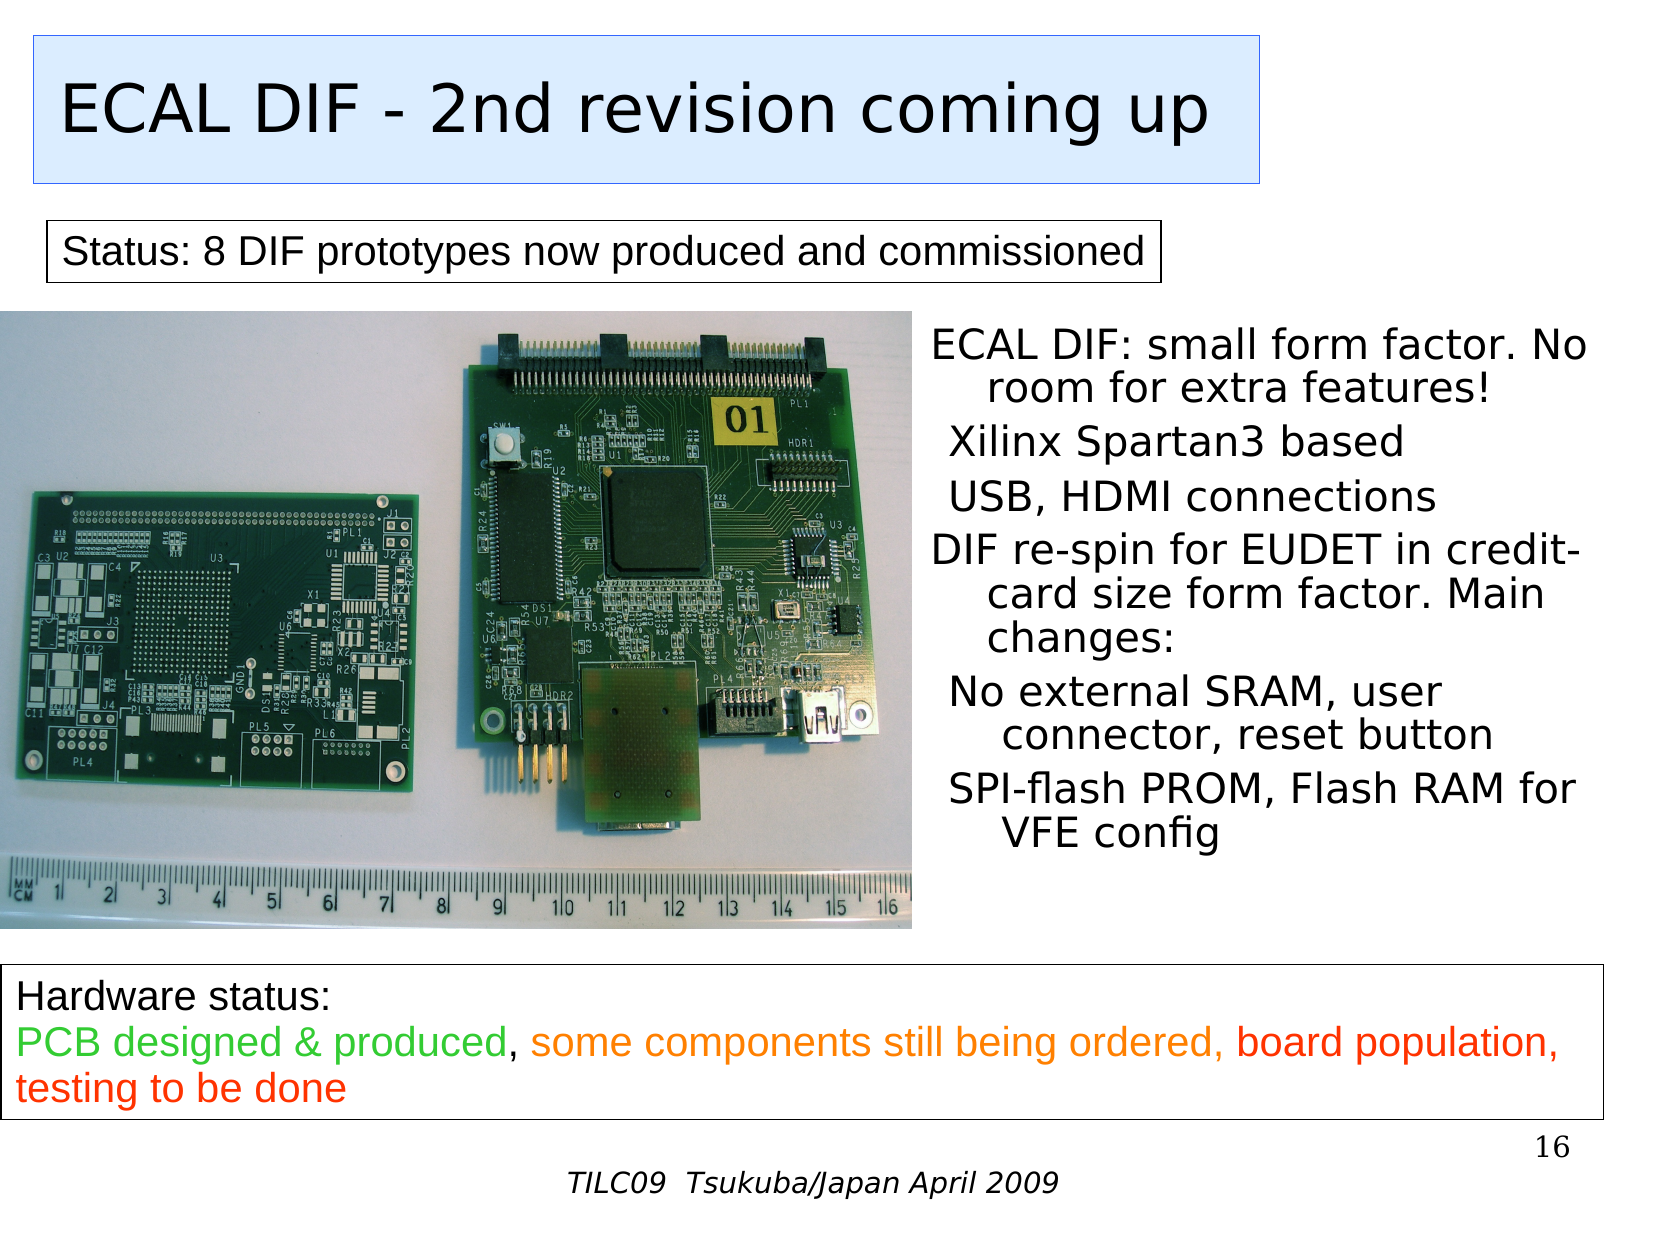

# ECAL DIF - 2nd revision coming up
Status: 8 DIF prototypes now produced and commissioned
ECAL DIF: small form factor. No room for extra features!
Xilinx Spartan3 based
USB, HDMI connections
DIF re-spin for EUDET in credit-card size form factor. Main changes:
No external SRAM, user connector, reset button
SPI-flash PROM, Flash RAM for VFE config
Hardware status:
PCB designed & produced, some components still being ordered, board population, testing to be done
16